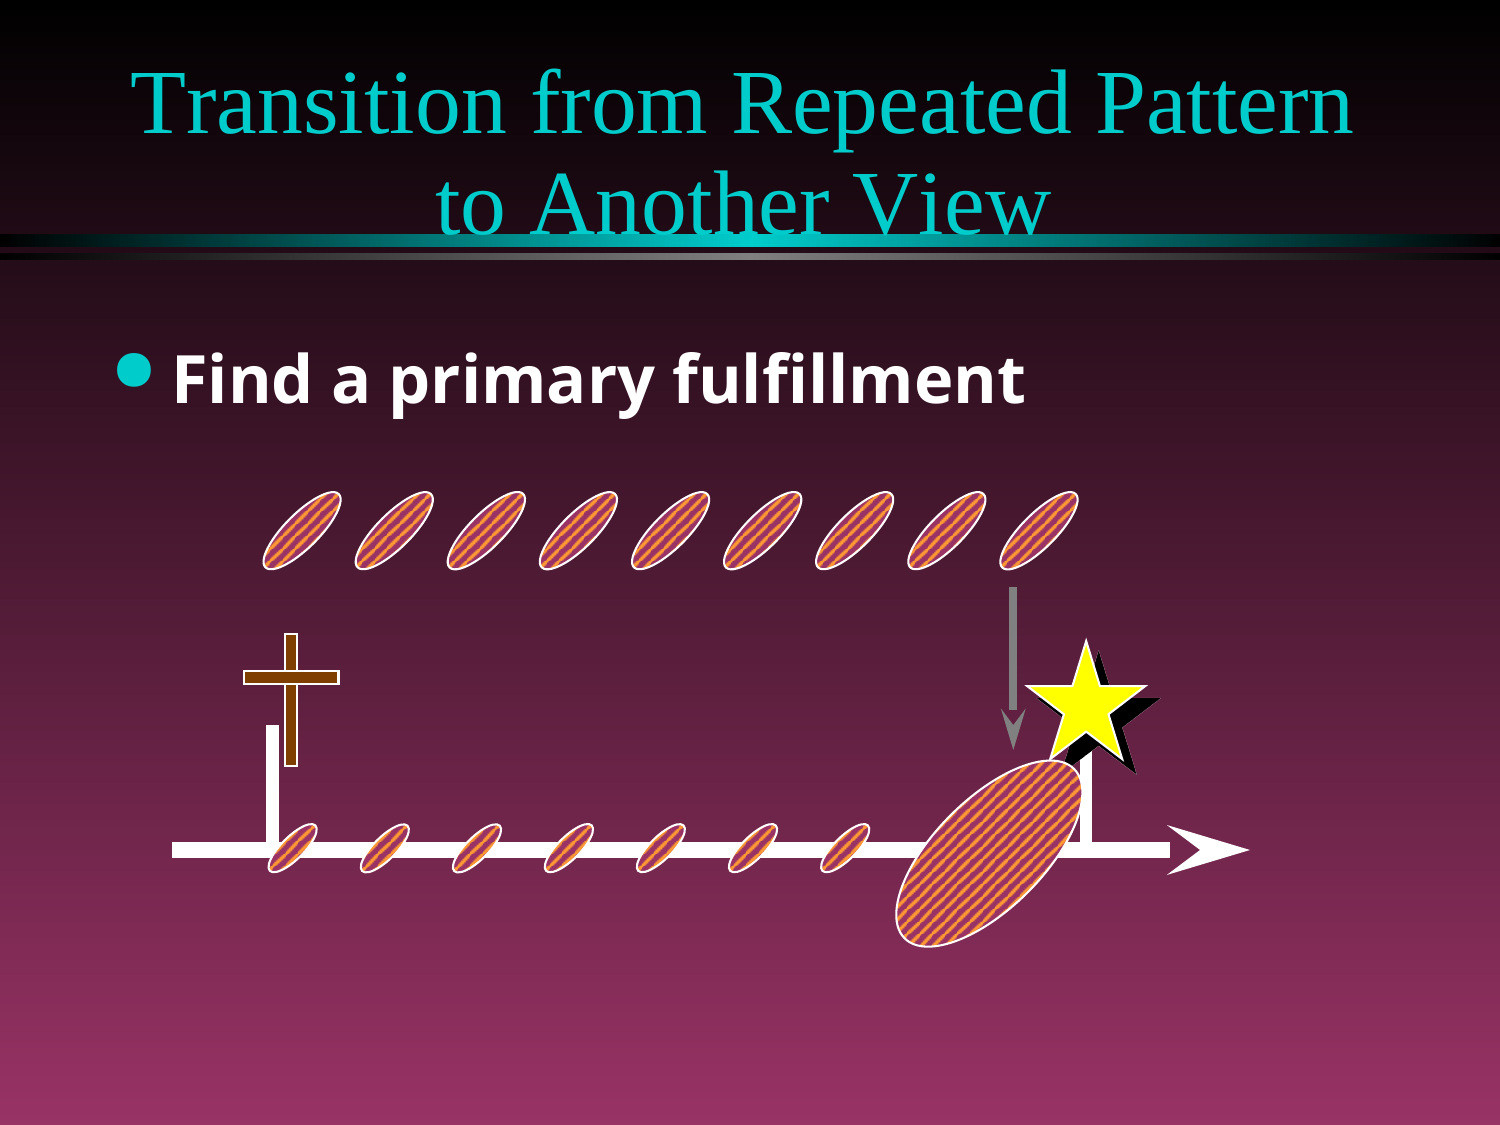

# Transition from Repeated Pattern to Another View
Find a primary fulfillment